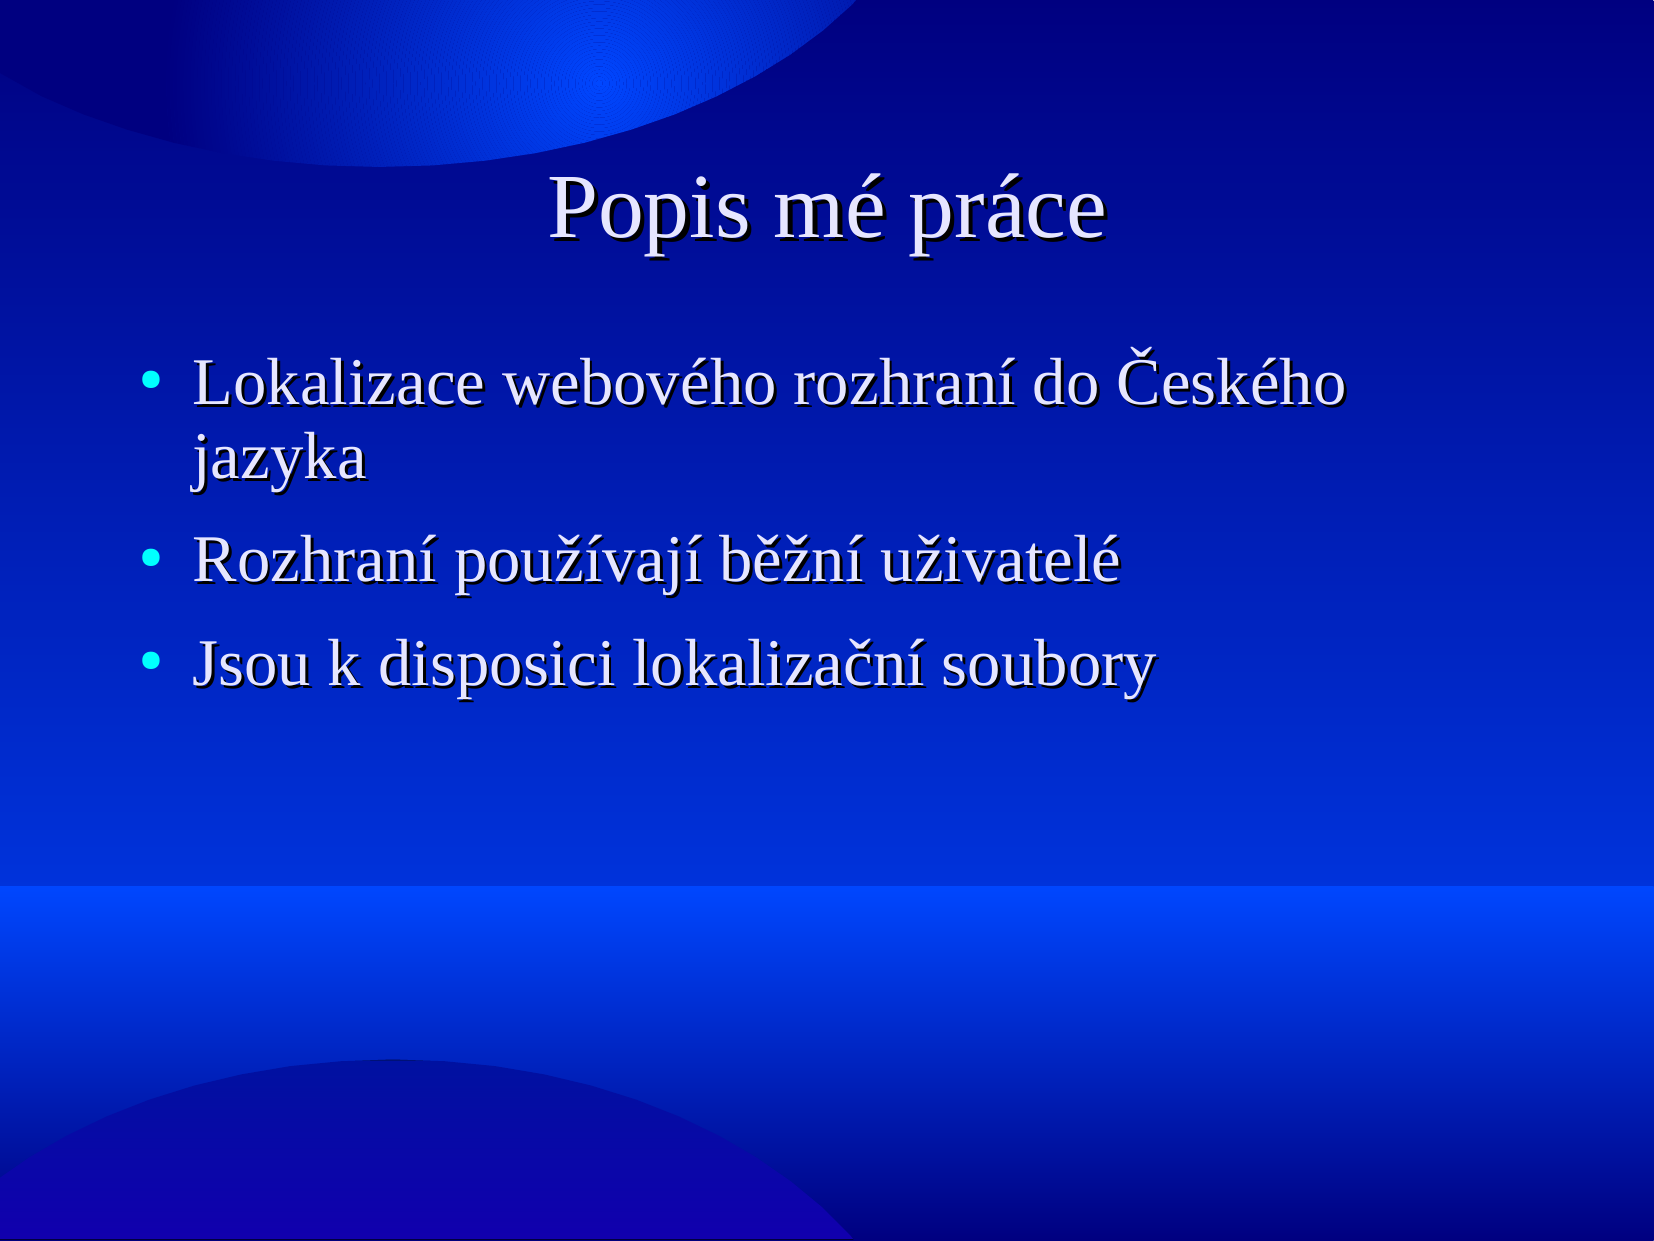

# Popis mé práce
Lokalizace webového rozhraní do Českého jazyka
Rozhraní používají běžní uživatelé
Jsou k disposici lokalizační soubory